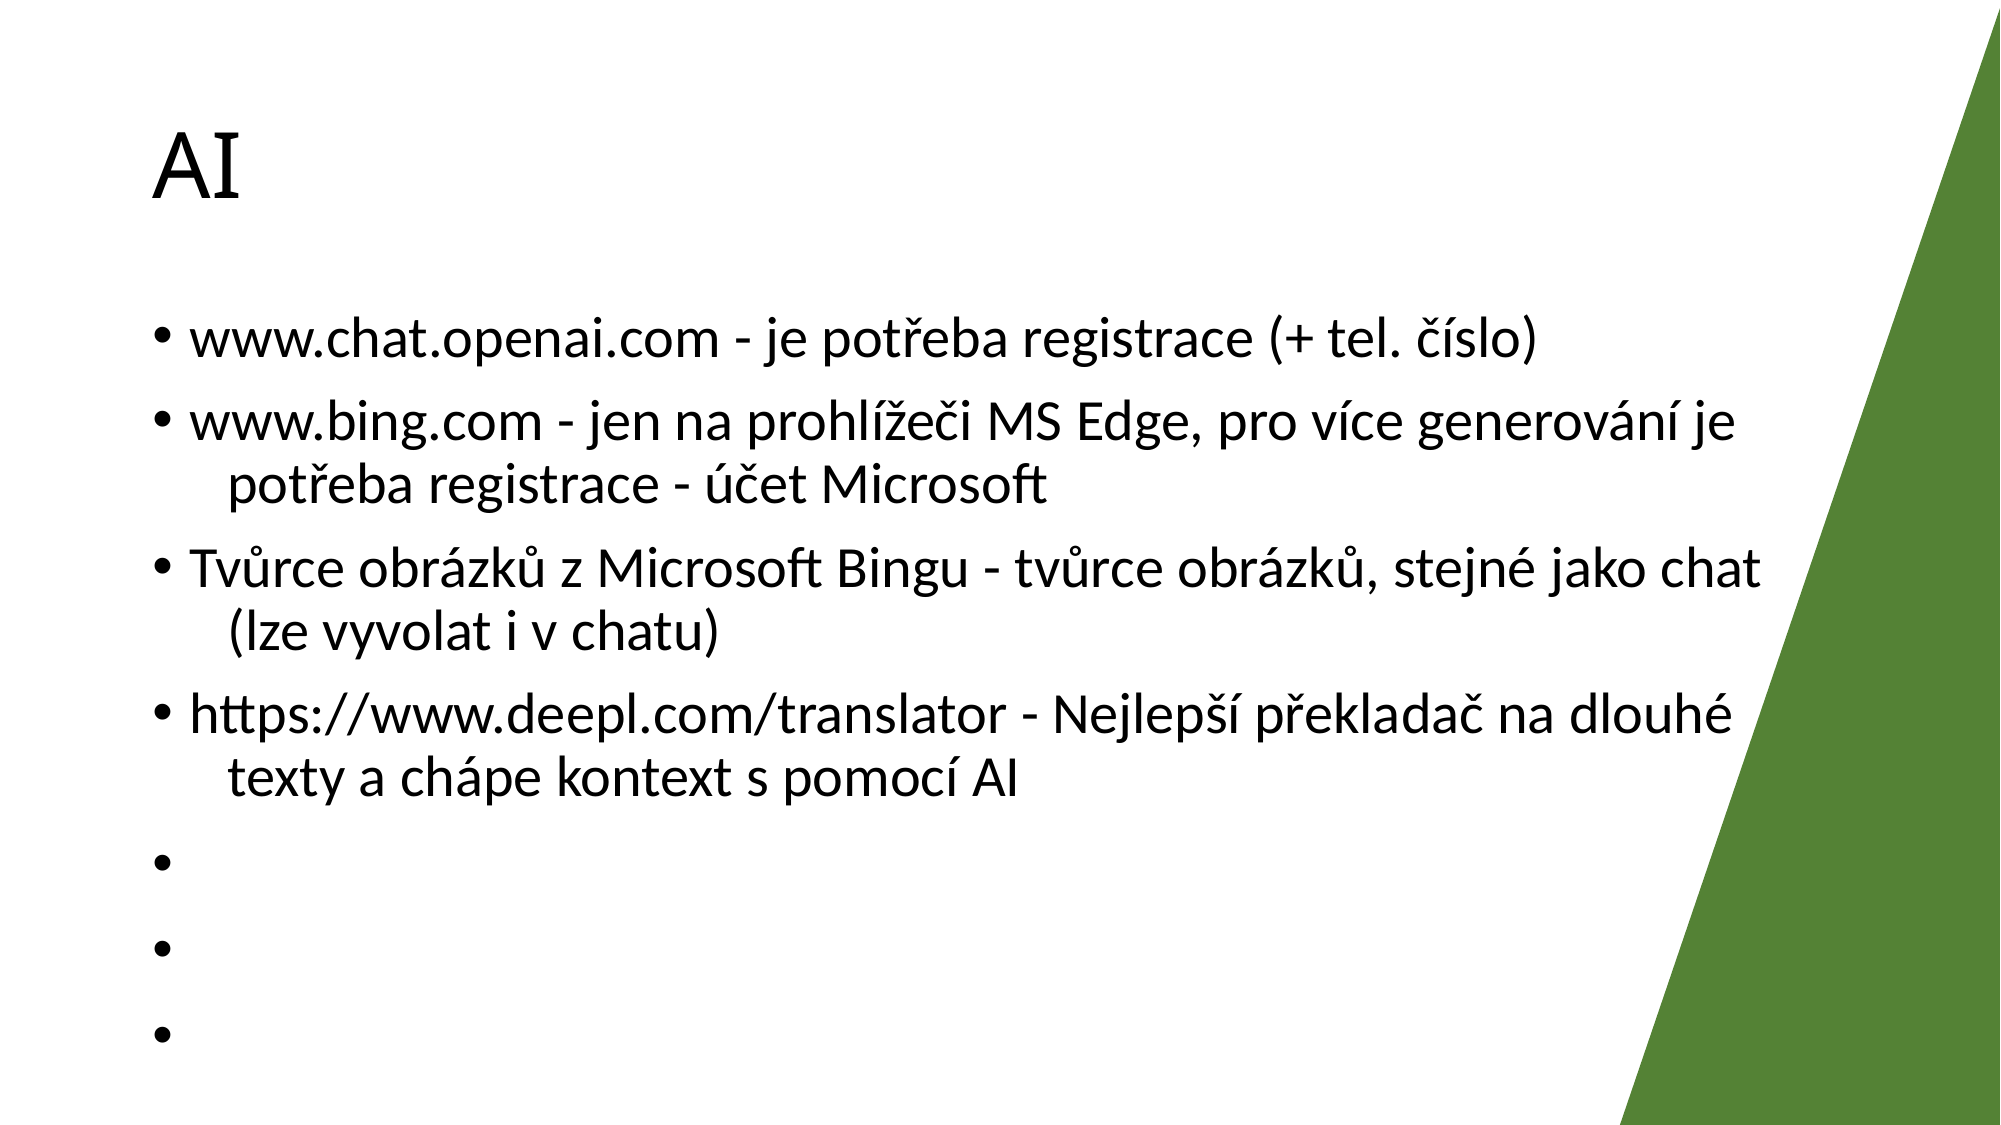

# AI
www.chat.openai.com - je potřeba registrace (+ tel. číslo)
www.bing.com - jen na prohlížeči MS Edge, pro více generování je potřeba registrace - účet Microsoft
Tvůrce obrázků z Microsoft Bingu - tvůrce obrázků, stejné jako chat (lze vyvolat i v chatu)
https://www.deepl.com/translator - Nejlepší překladač na dlouhé texty a chápe kontext s pomocí AI